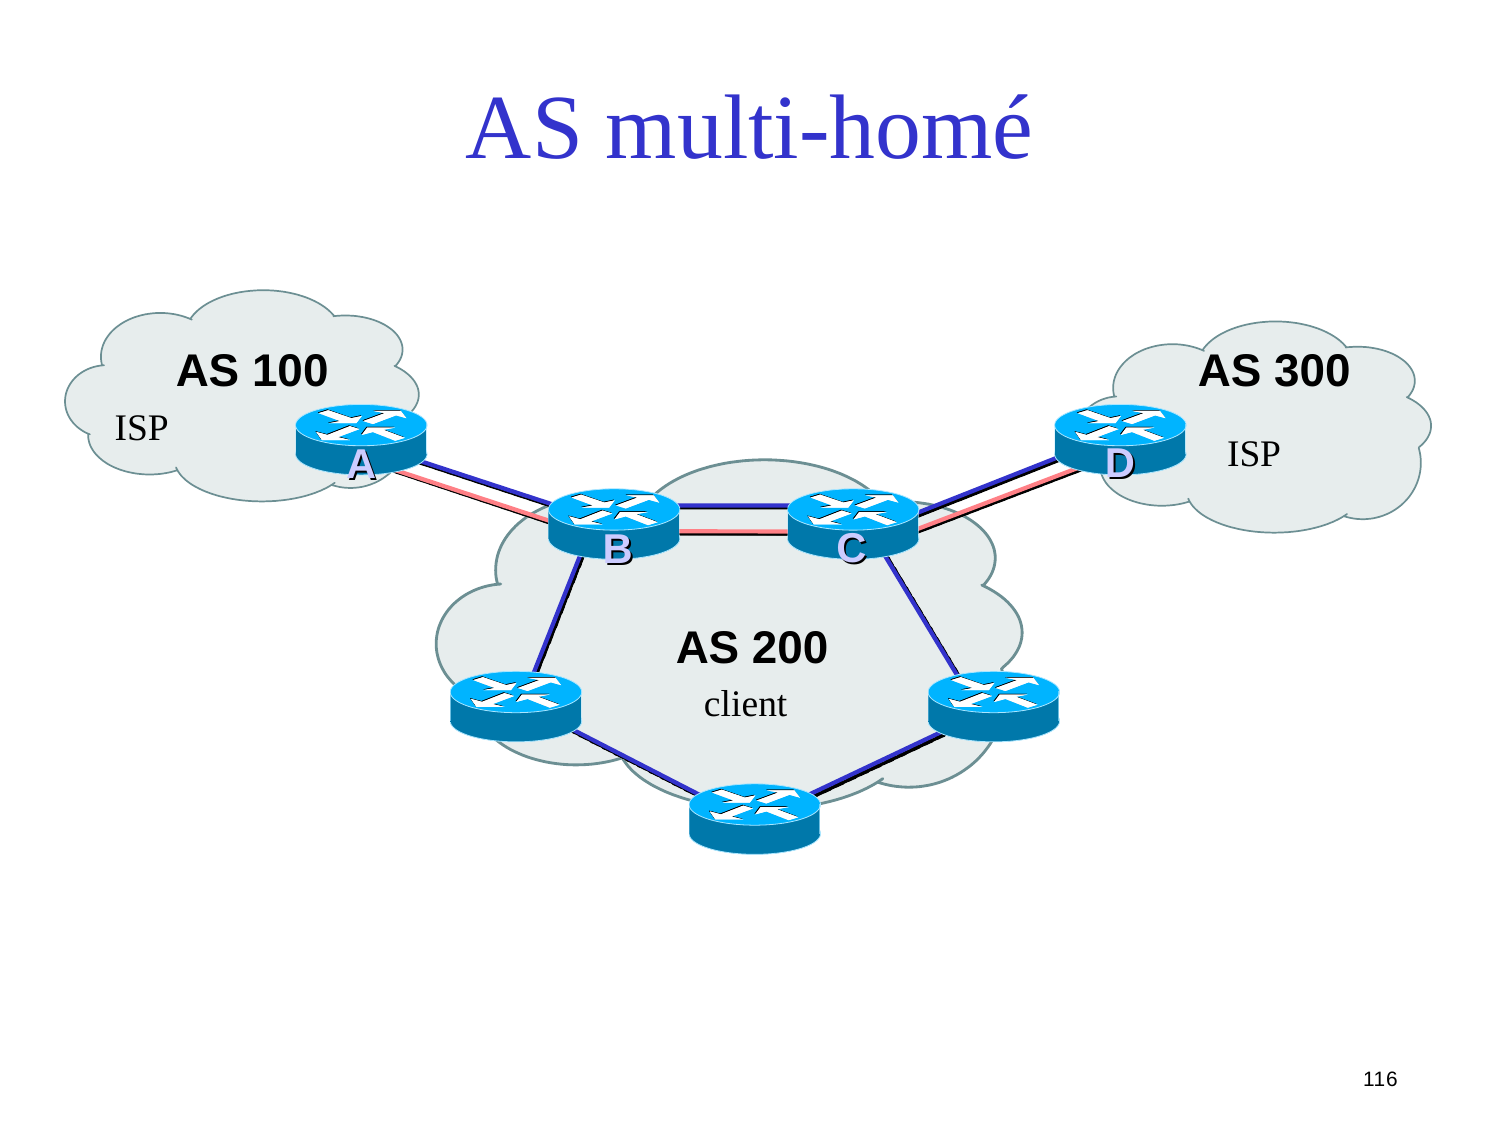

# AS multi-homé
AS 100
AS 300
A
D
C
B
AS 200
ISP
ISP
client